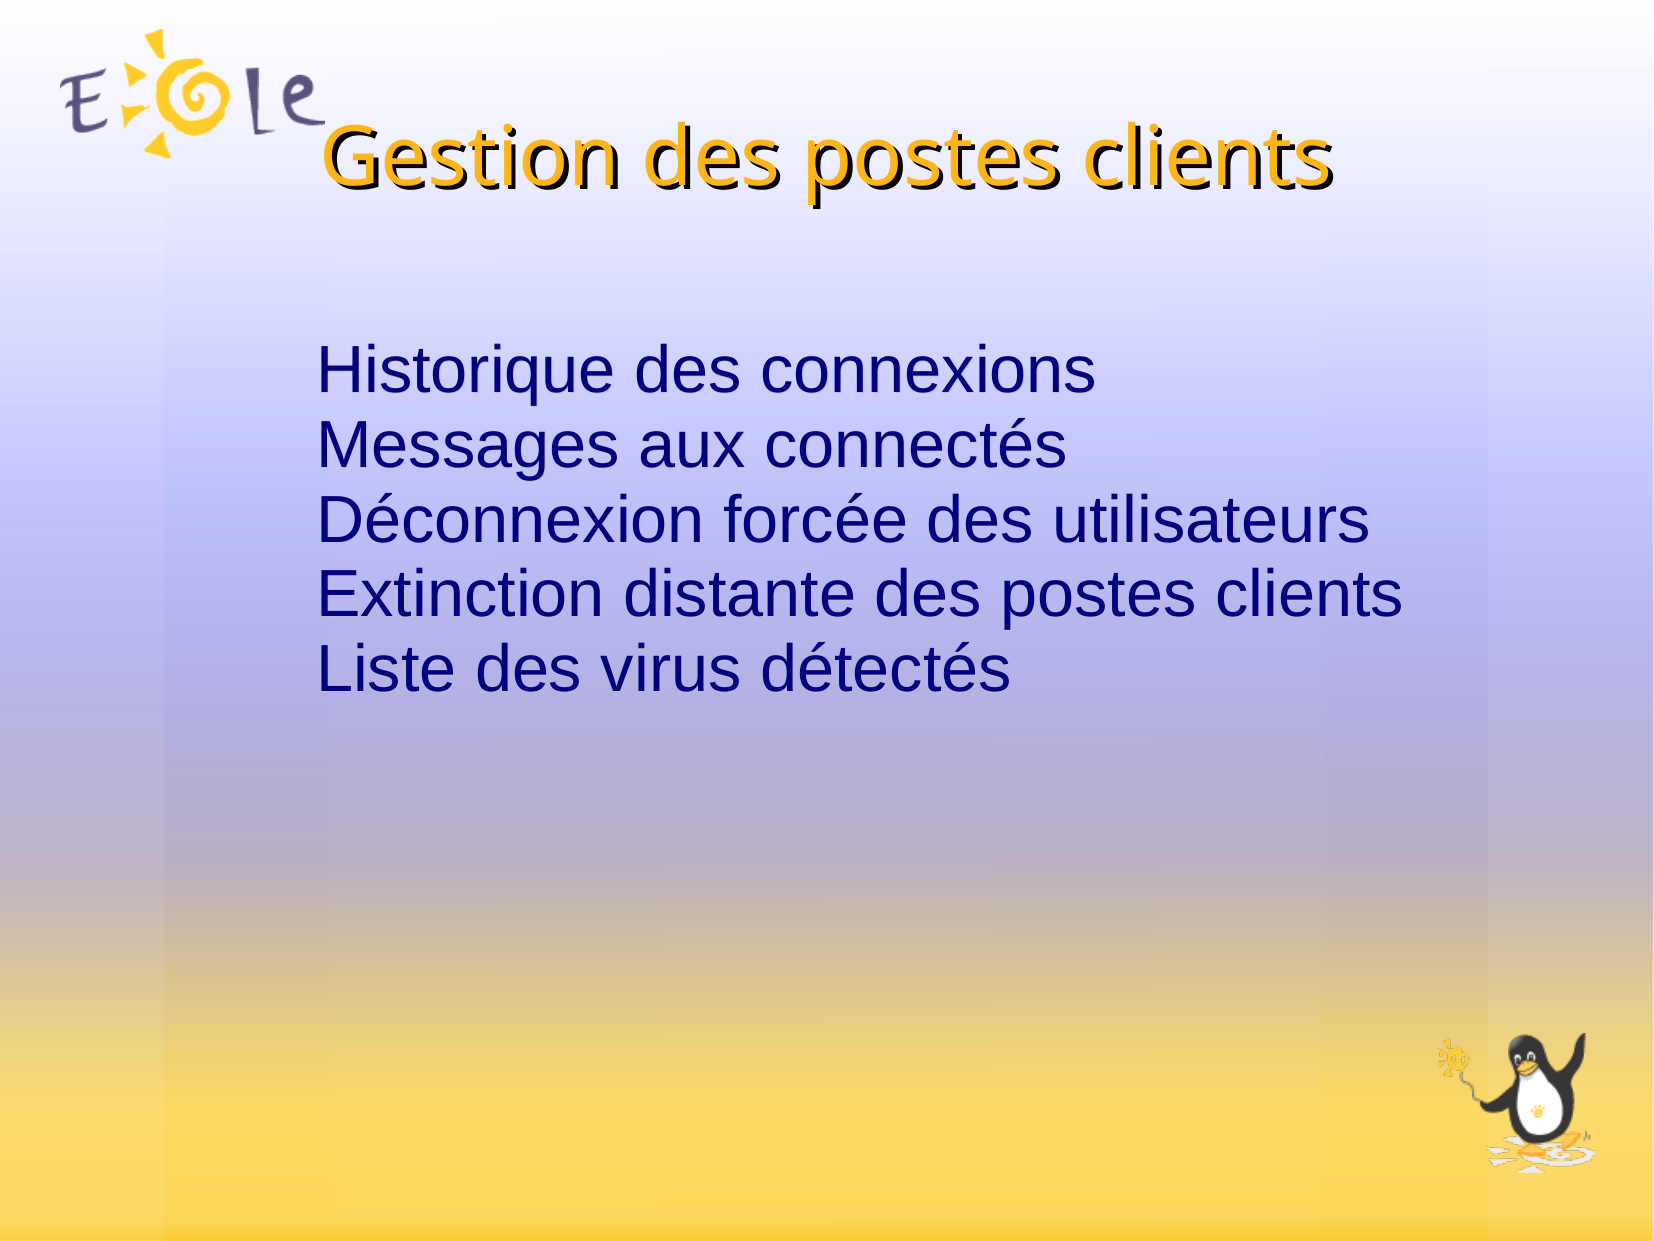

# Gestion des postes clients
Historique des connexions
Messages aux connectés
Déconnexion forcée des utilisateurs
Extinction distante des postes clients
Liste des virus détectés